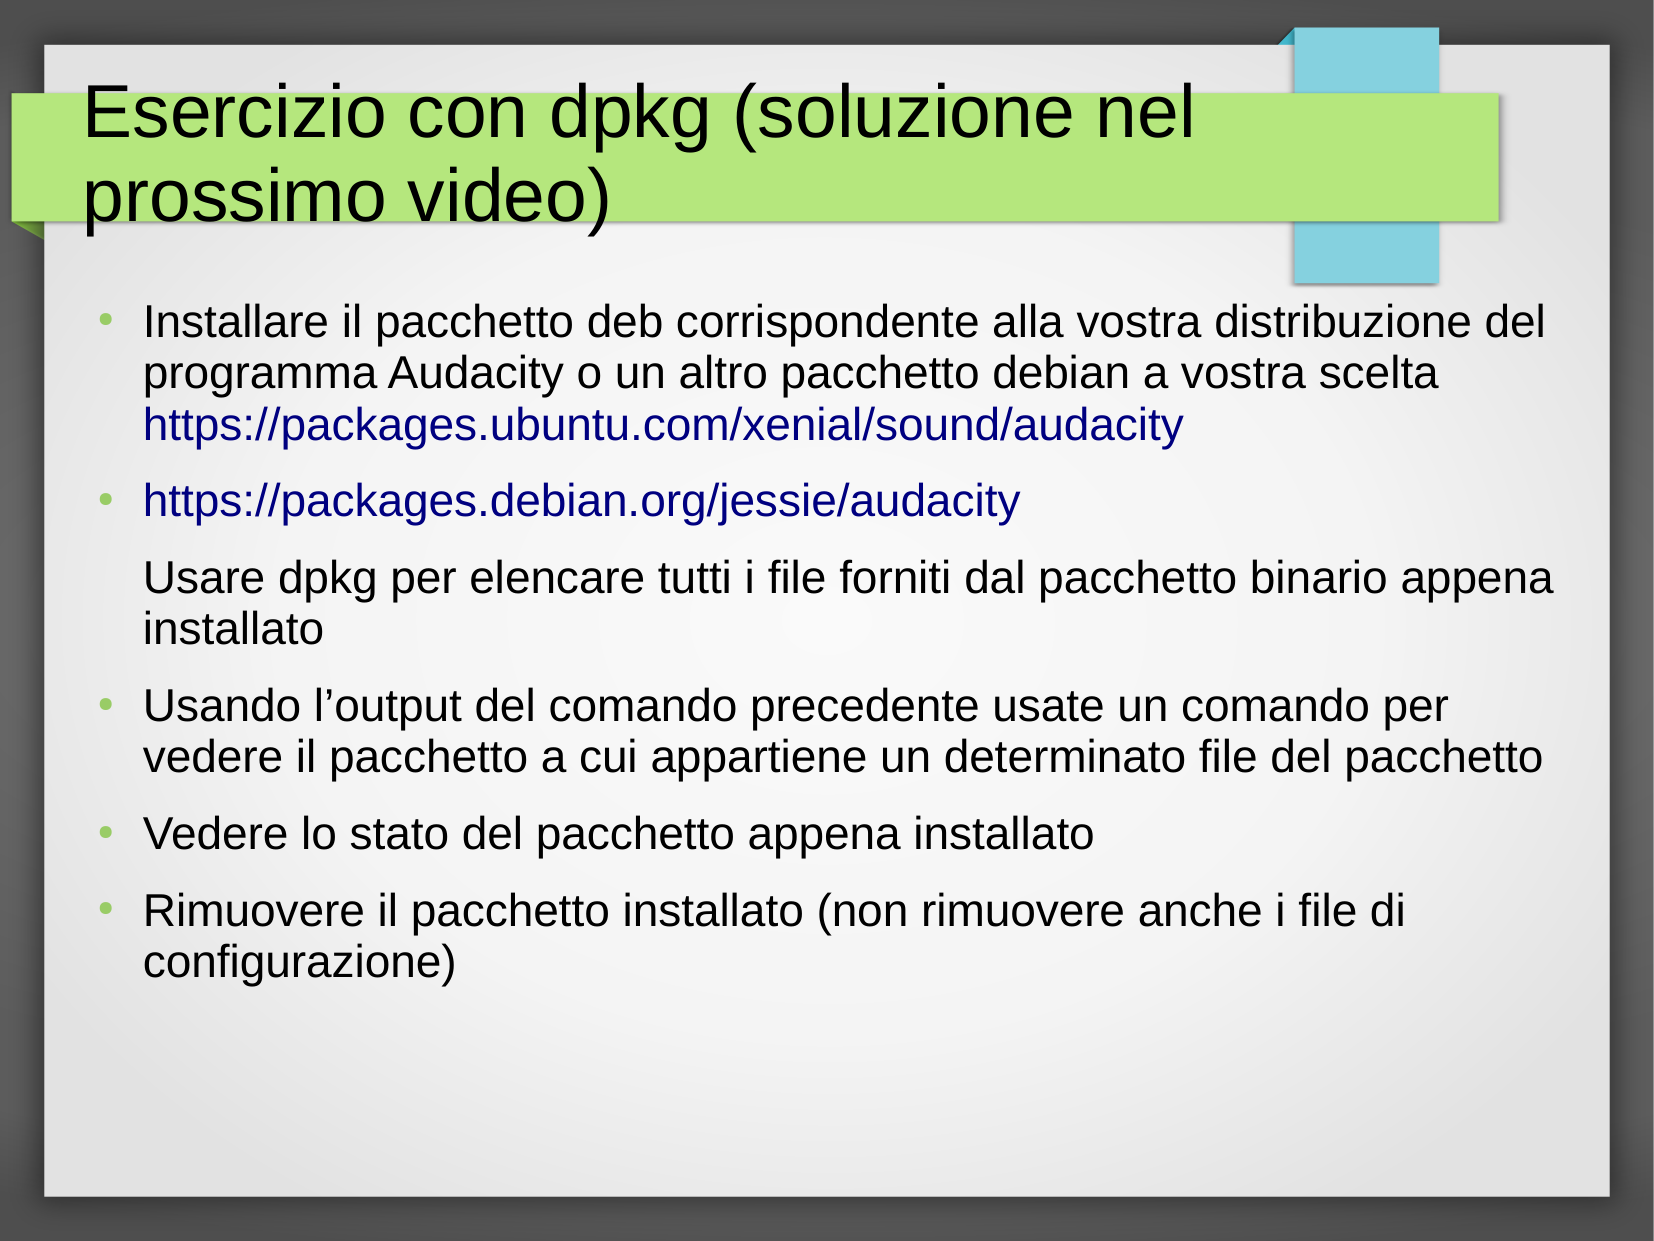

# Esercizio con dpkg (soluzione nel prossimo video)
Installare il pacchetto deb corrispondente alla vostra distribuzione del programma Audacity o un altro pacchetto debian a vostra scelta https://packages.ubuntu.com/xenial/sound/audacity
https://packages.debian.org/jessie/audacity
Usare dpkg per elencare tutti i file forniti dal pacchetto binario appena installato
Usando l’output del comando precedente usate un comando per vedere il pacchetto a cui appartiene un determinato file del pacchetto
Vedere lo stato del pacchetto appena installato
Rimuovere il pacchetto installato (non rimuovere anche i file di configurazione)